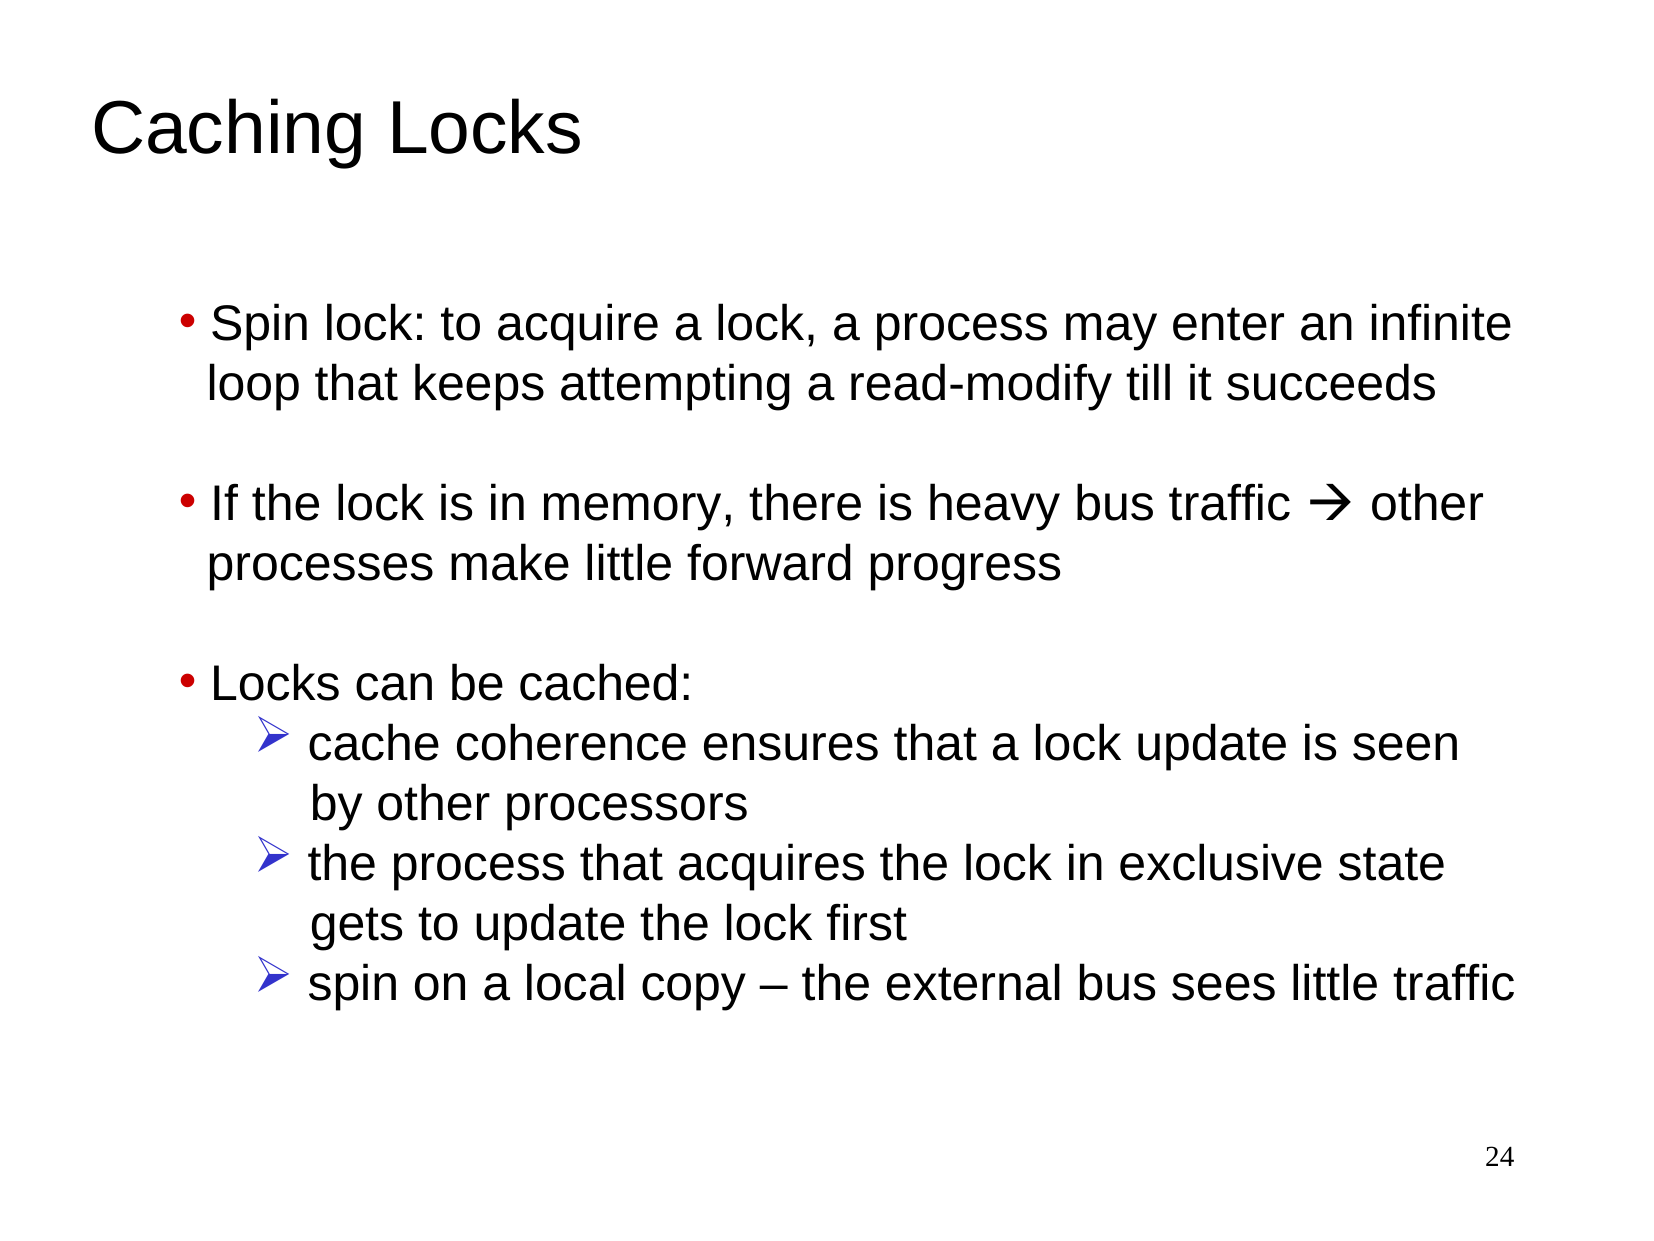

Caching Locks
 Spin lock: to acquire a lock, a process may enter an infinite
 loop that keeps attempting a read-modify till it succeeds
 If the lock is in memory, there is heavy bus traffic  other
 processes make little forward progress
 Locks can be cached:
 cache coherence ensures that a lock update is seen
 by other processors
 the process that acquires the lock in exclusive state
 gets to update the lock first
 spin on a local copy – the external bus sees little traffic